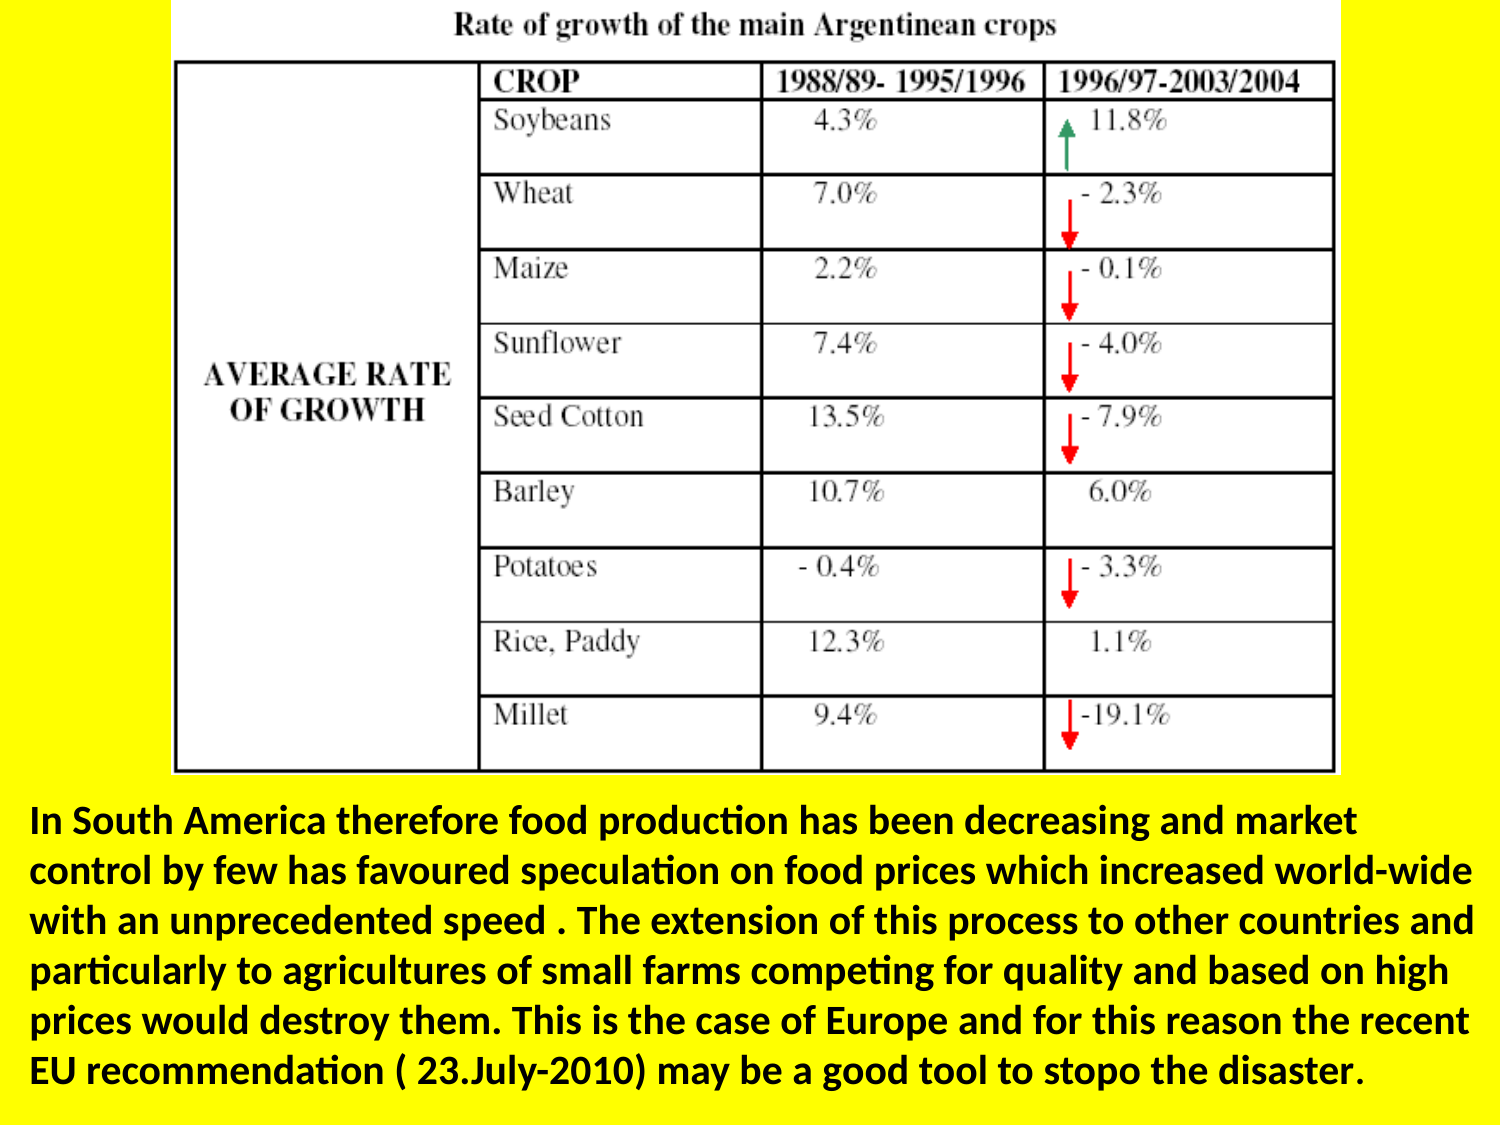

In South America therefore food production has been decreasing and market control by few has favoured speculation on food prices which increased world-wide with an unprecedented speed . The extension of this process to other countries and particularly to agricultures of small farms competing for quality and based on high prices would destroy them. This is the case of Europe and for this reason the recent EU recommendation ( 23.July-2010) may be a good tool to stopo the disaster.